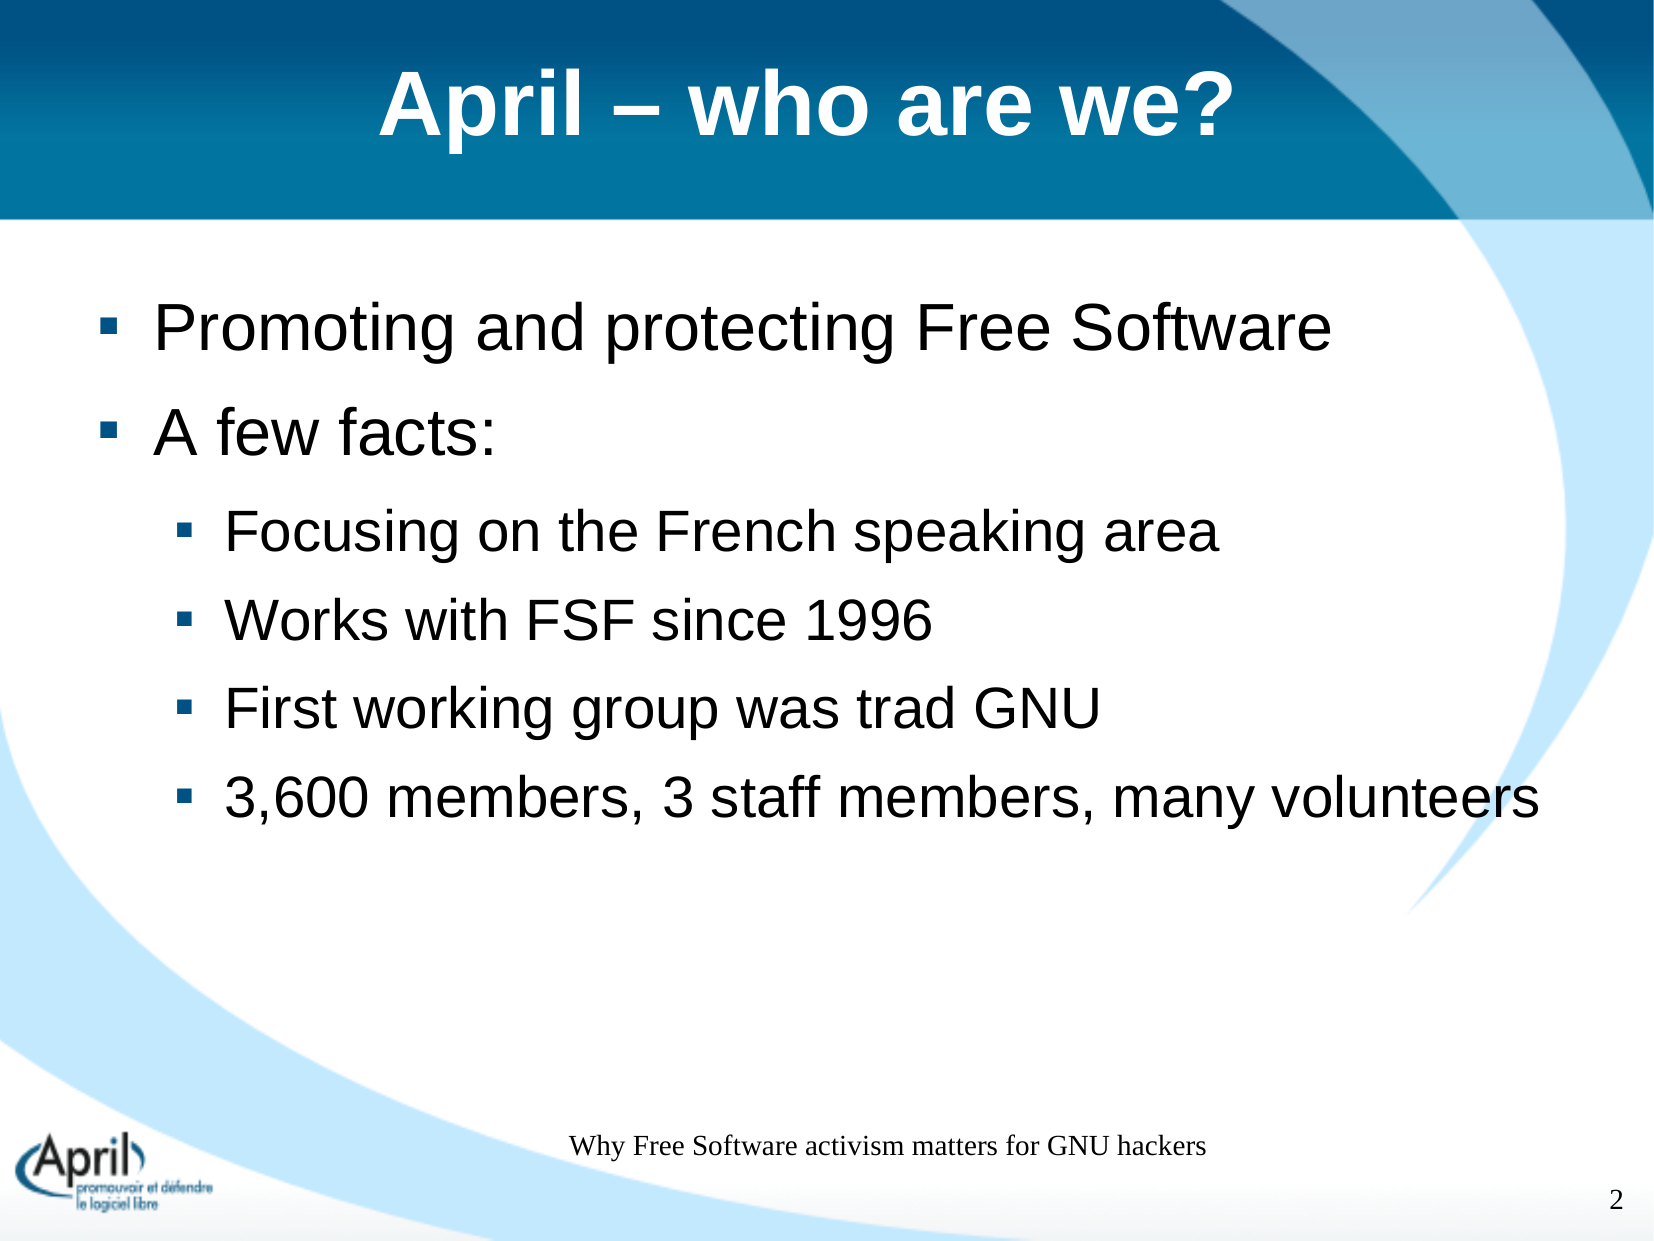

# April – who are we?
Promoting and protecting Free Software
A few facts:
Focusing on the French speaking area
Works with FSF since 1996
First working group was trad GNU
3,600 members, 3 staff members, many volunteers
Why Free Software activism matters for GNU hackers
2